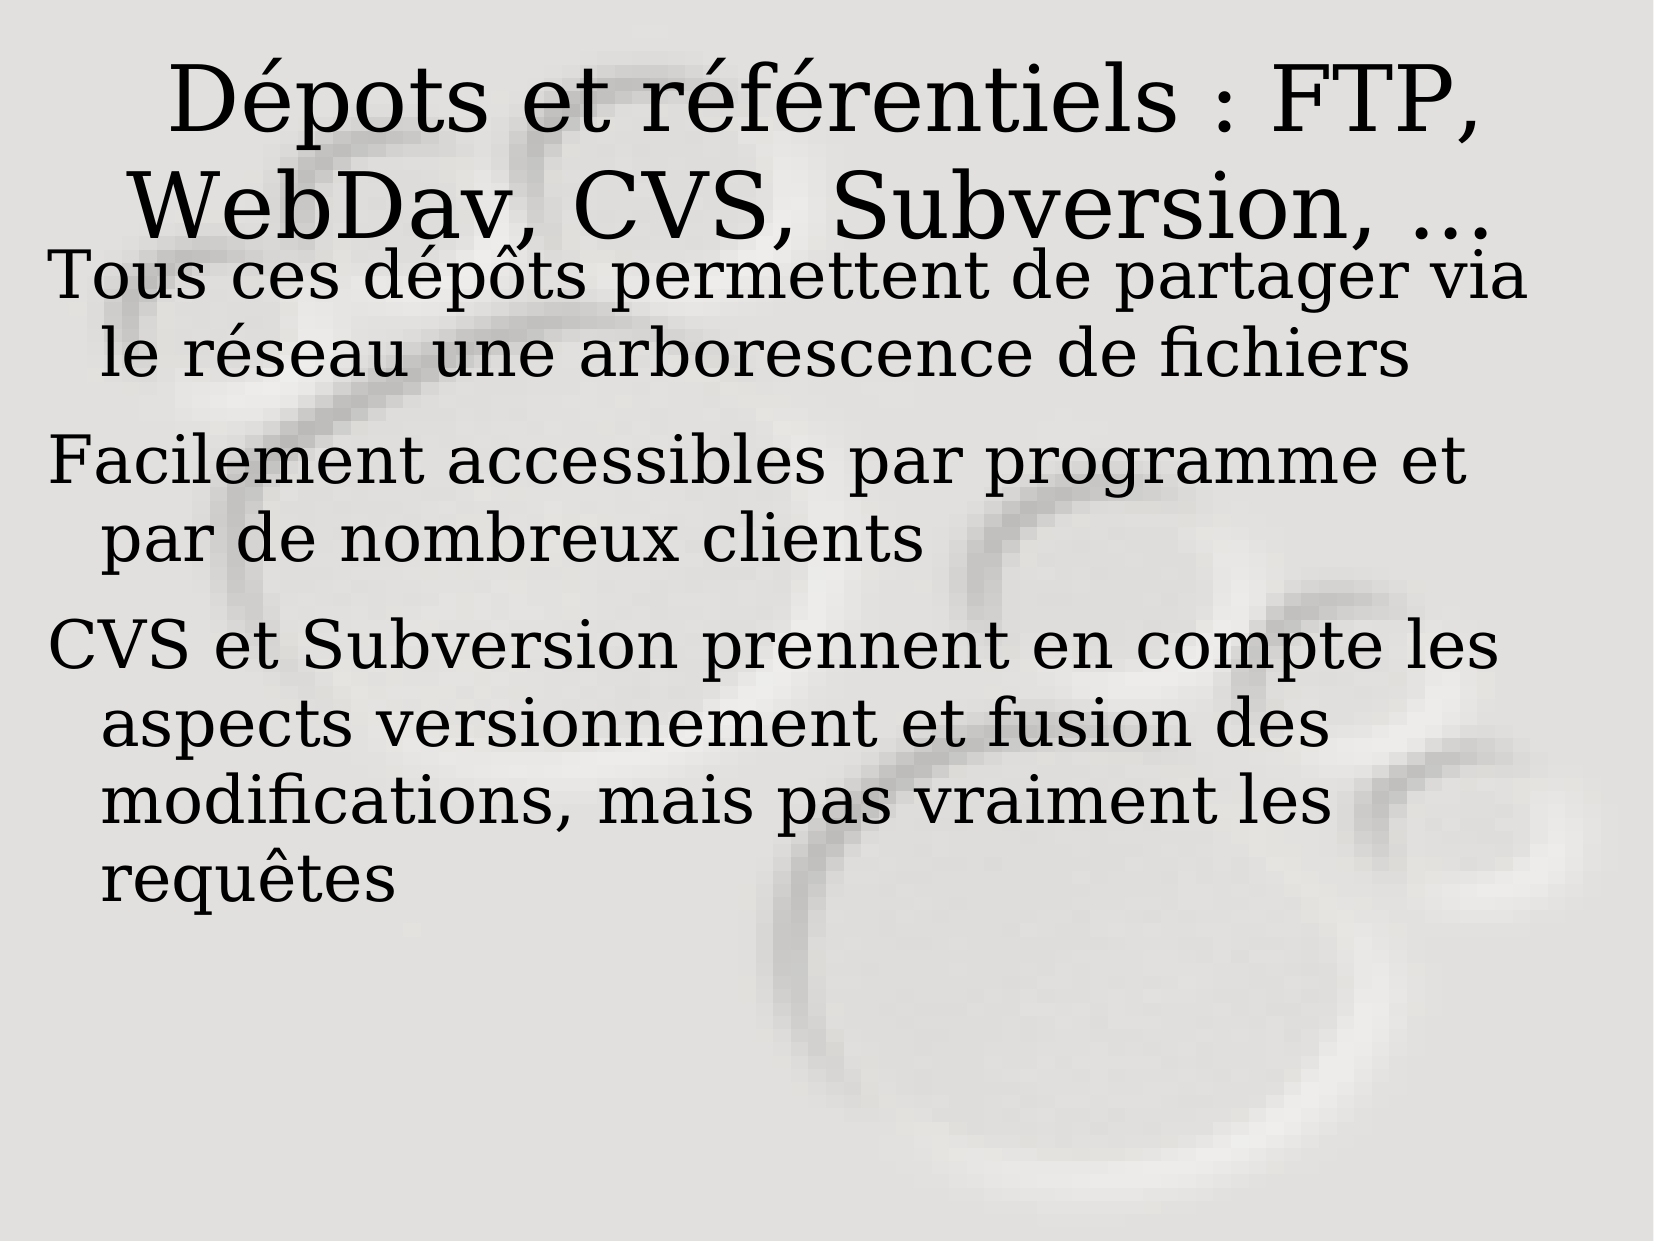

# Dépots et référentiels : FTP, WebDav, CVS, Subversion, ...
Tous ces dépôts permettent de partager via le réseau une arborescence de fichiers
Facilement accessibles par programme et par de nombreux clients
CVS et Subversion prennent en compte les aspects versionnement et fusion des modifications, mais pas vraiment les requêtes